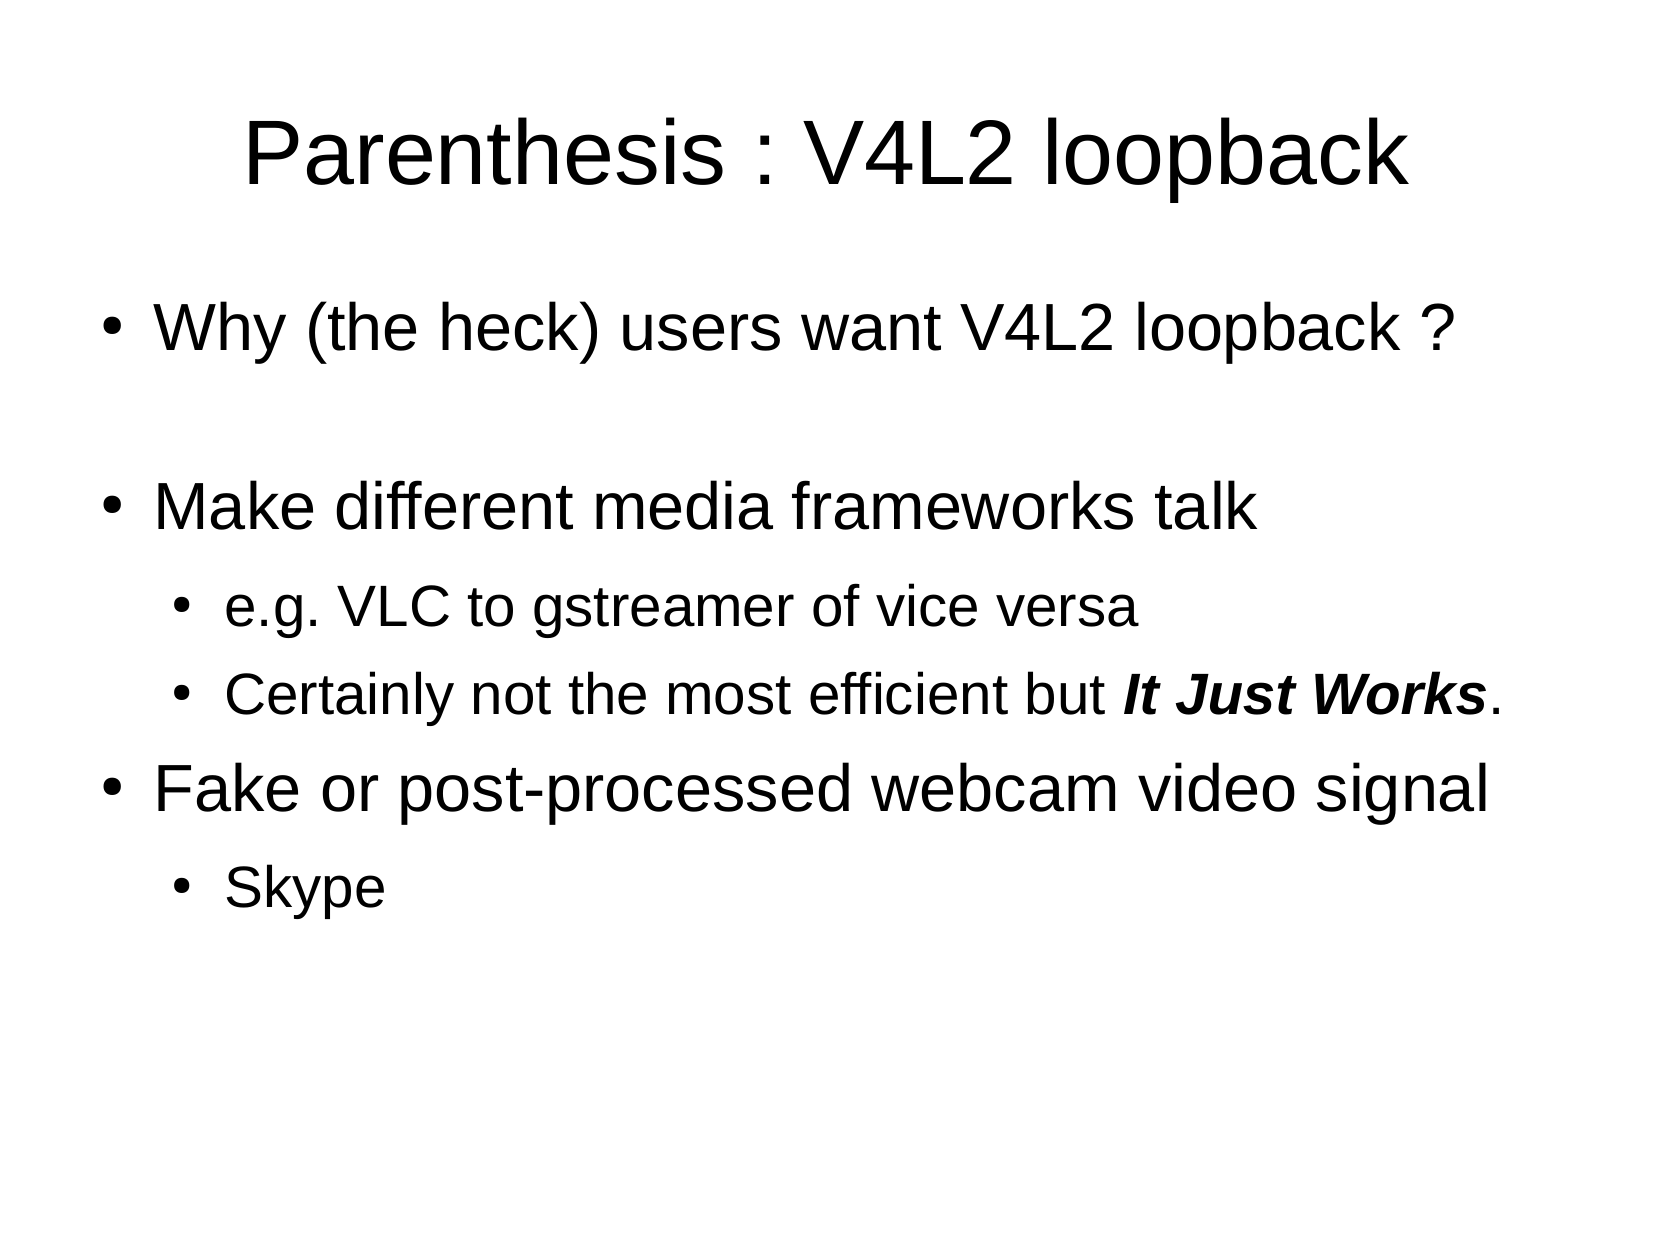

# Parenthesis : V4L2 loopback
Why (the heck) users want V4L2 loopback ?
Make different media frameworks talk
e.g. VLC to gstreamer of vice versa
Certainly not the most efficient but It Just Works.
Fake or post-processed webcam video signal
Skype